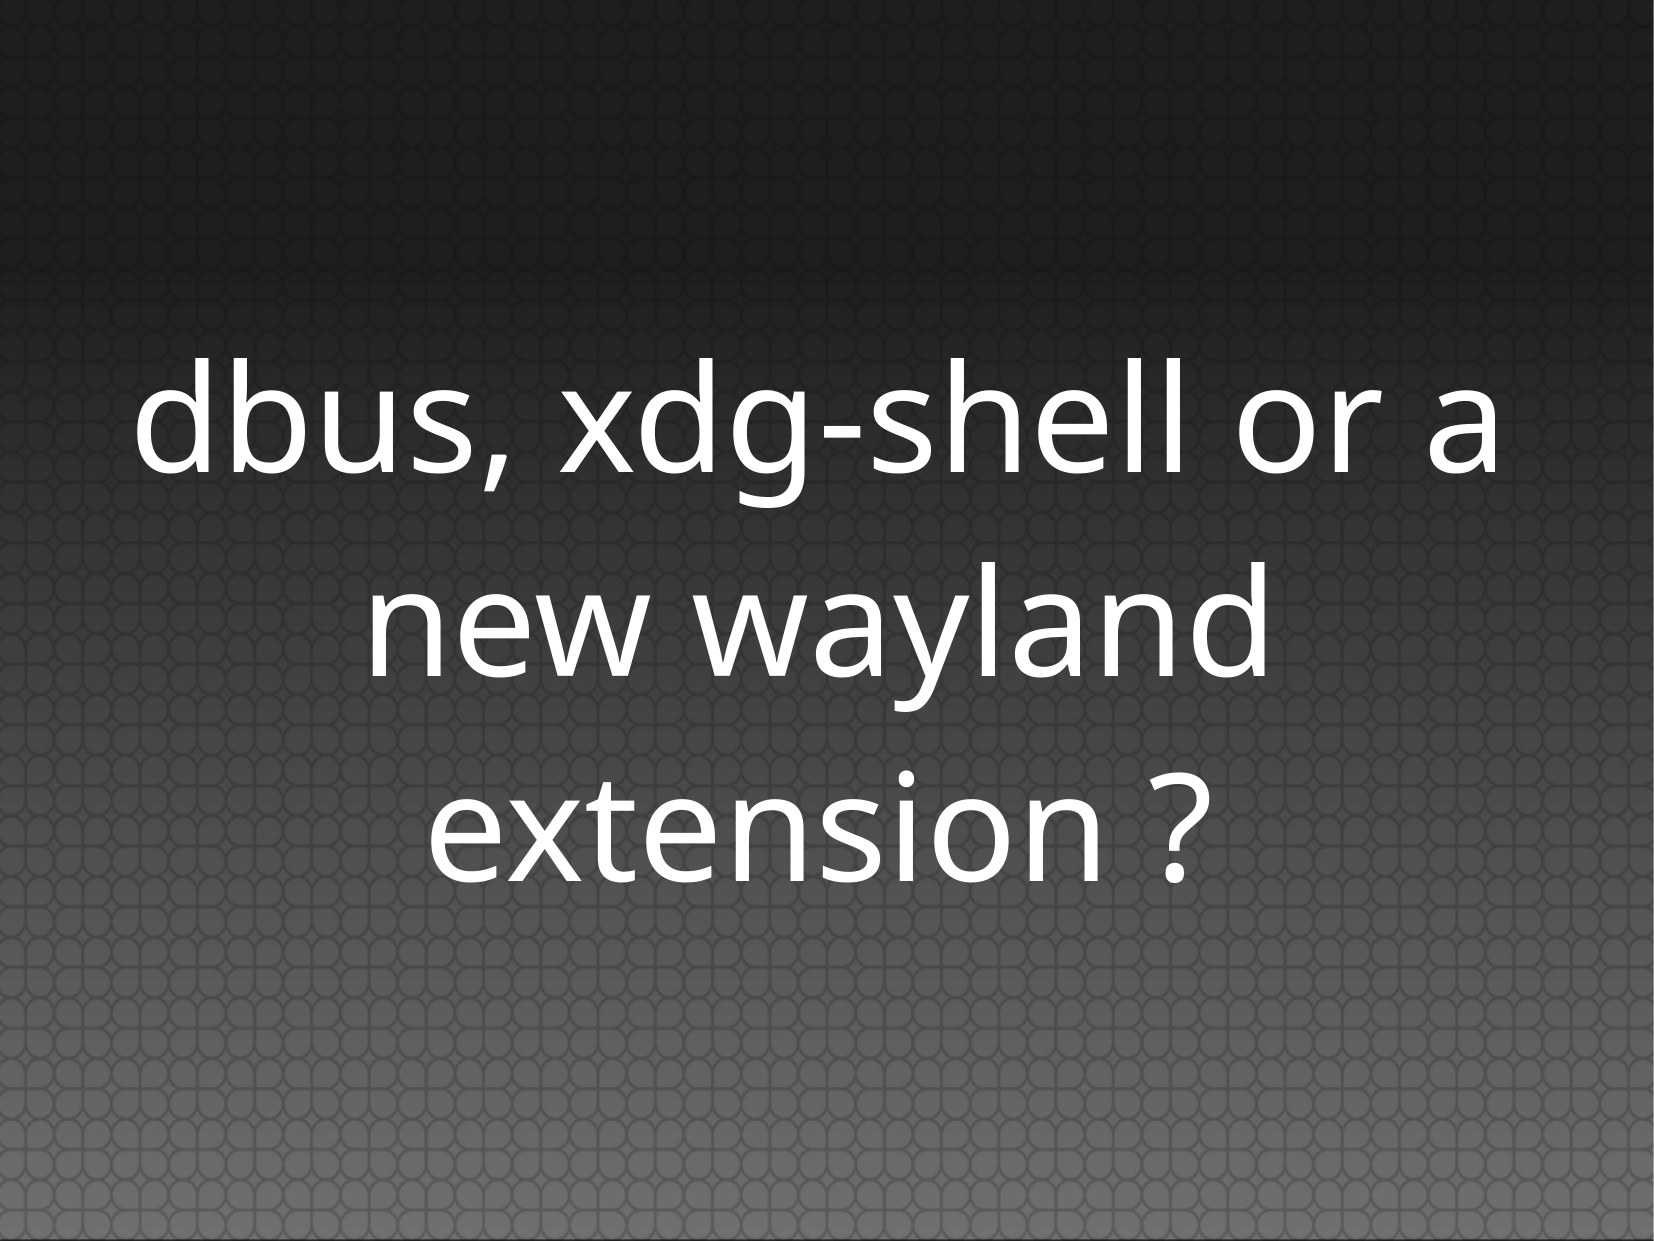

# dbus, xdg-shell or a new wayland extension ?